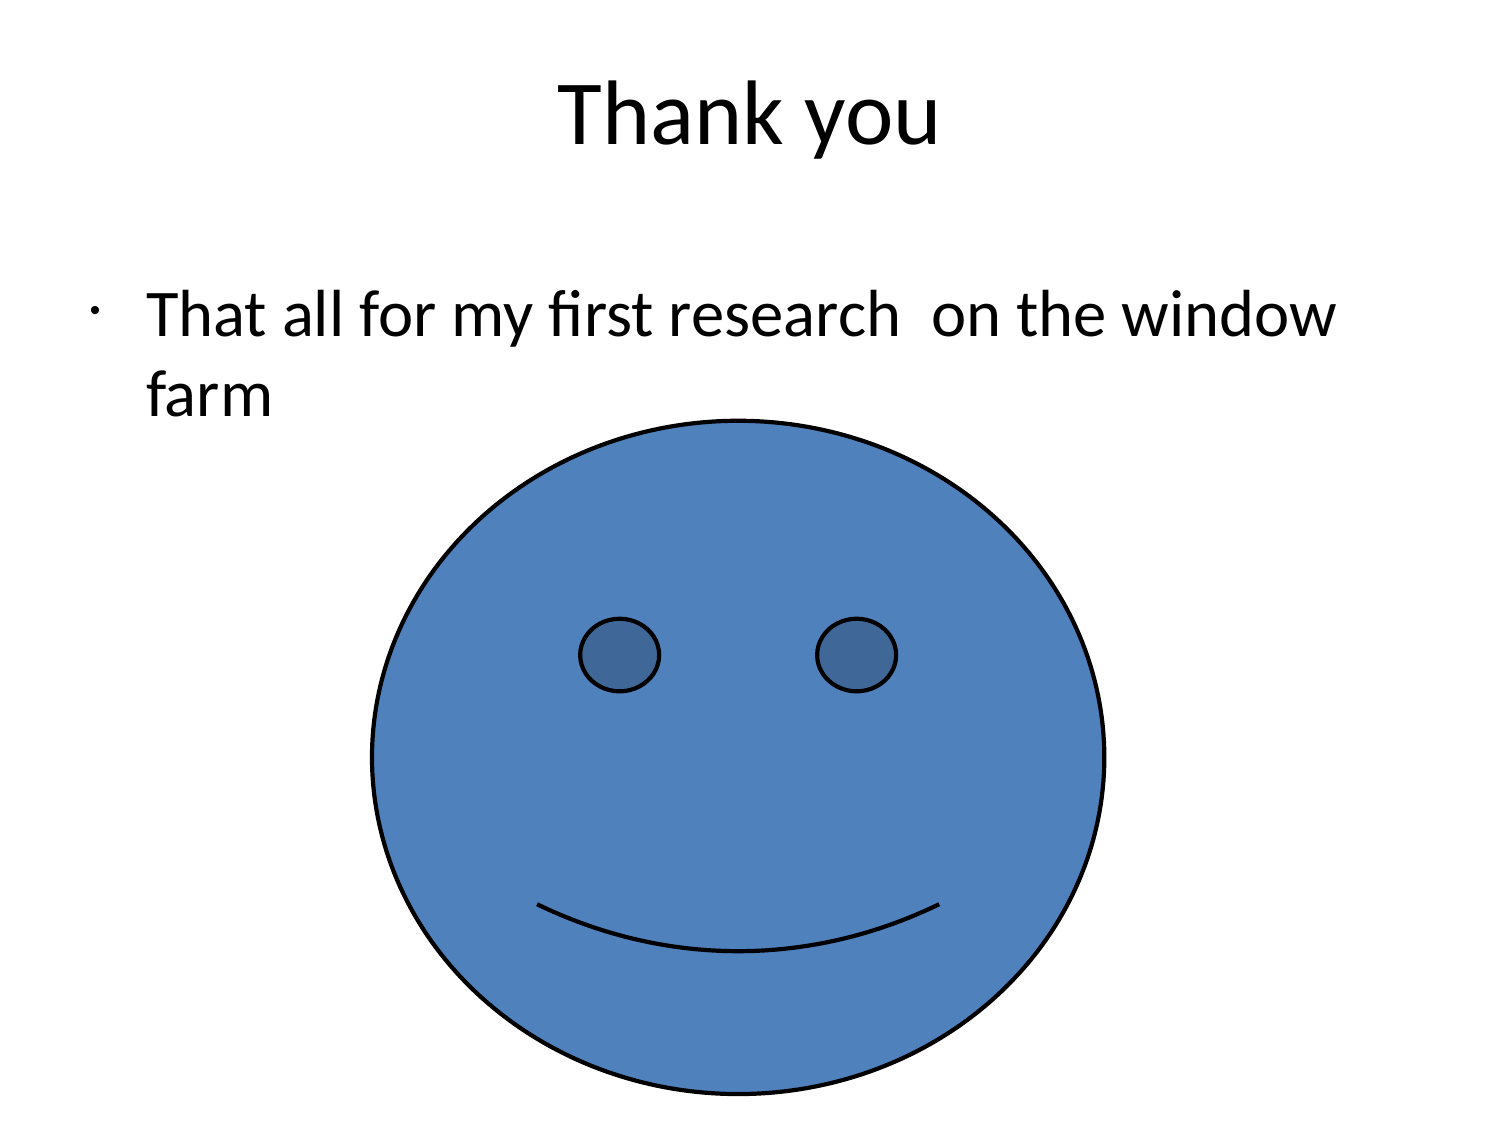

# Thank you
That all for my first research on the window farm